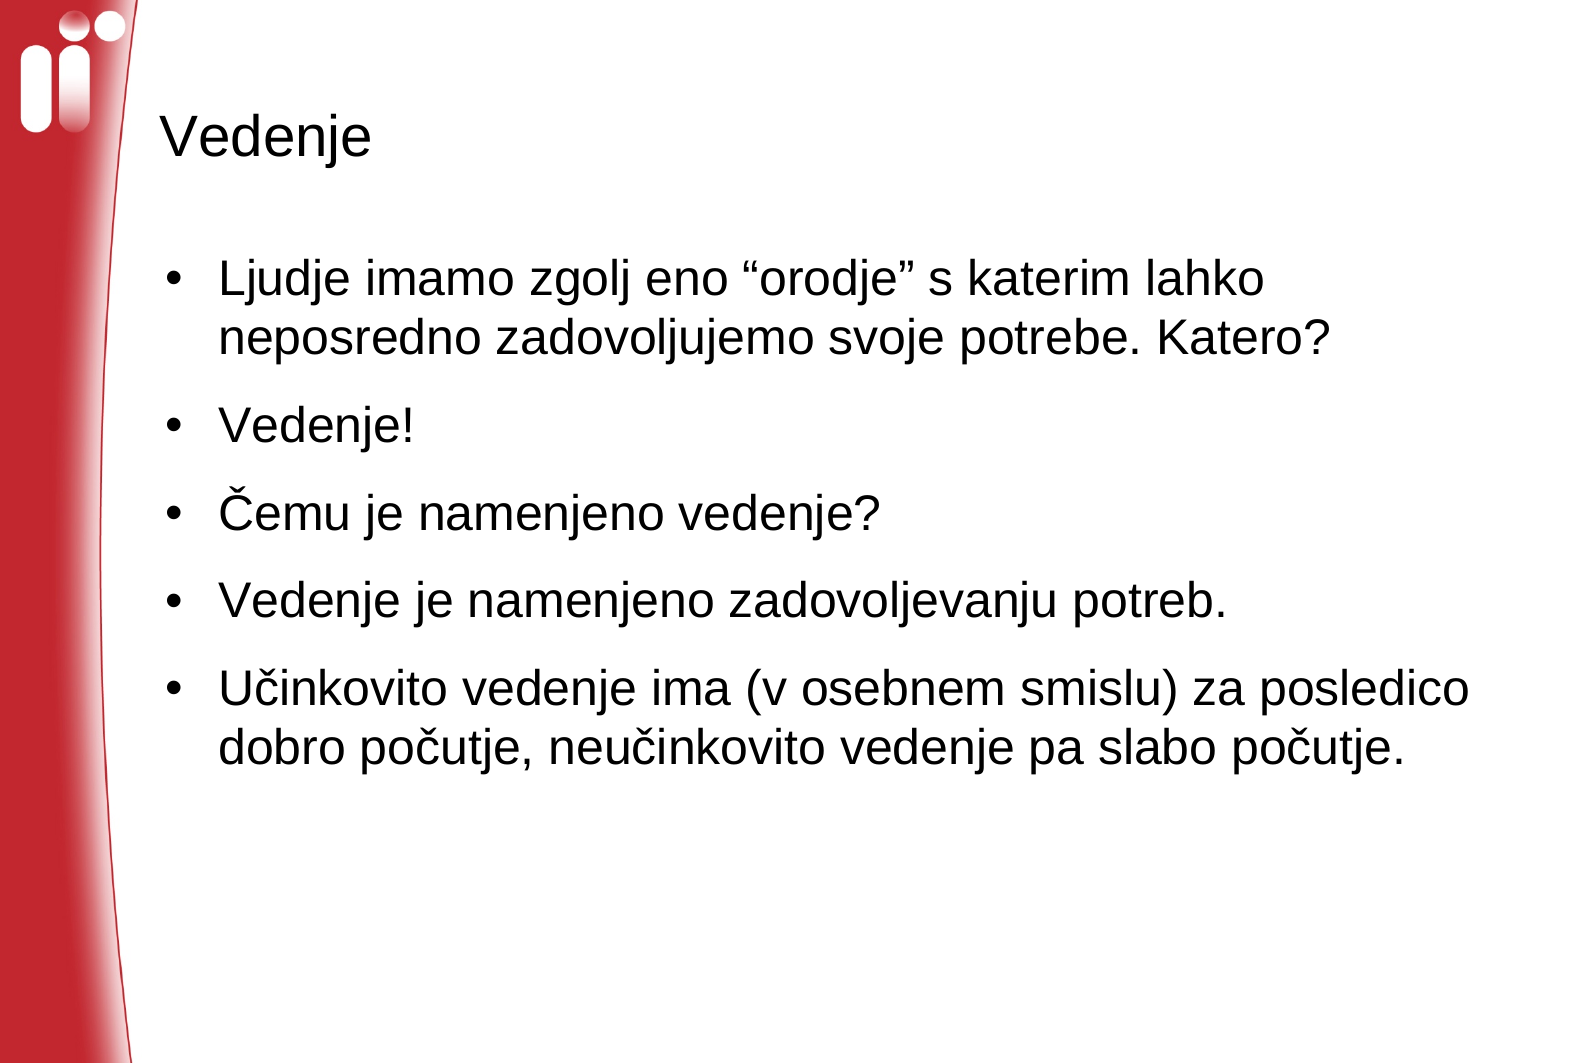

# Vedenje
Ljudje imamo zgolj eno “orodje” s katerim lahko neposredno zadovoljujemo svoje potrebe. Katero?
Vedenje!
Čemu je namenjeno vedenje?
Vedenje je namenjeno zadovoljevanju potreb.
Učinkovito vedenje ima (v osebnem smislu) za posledico dobro počutje, neučinkovito vedenje pa slabo počutje.